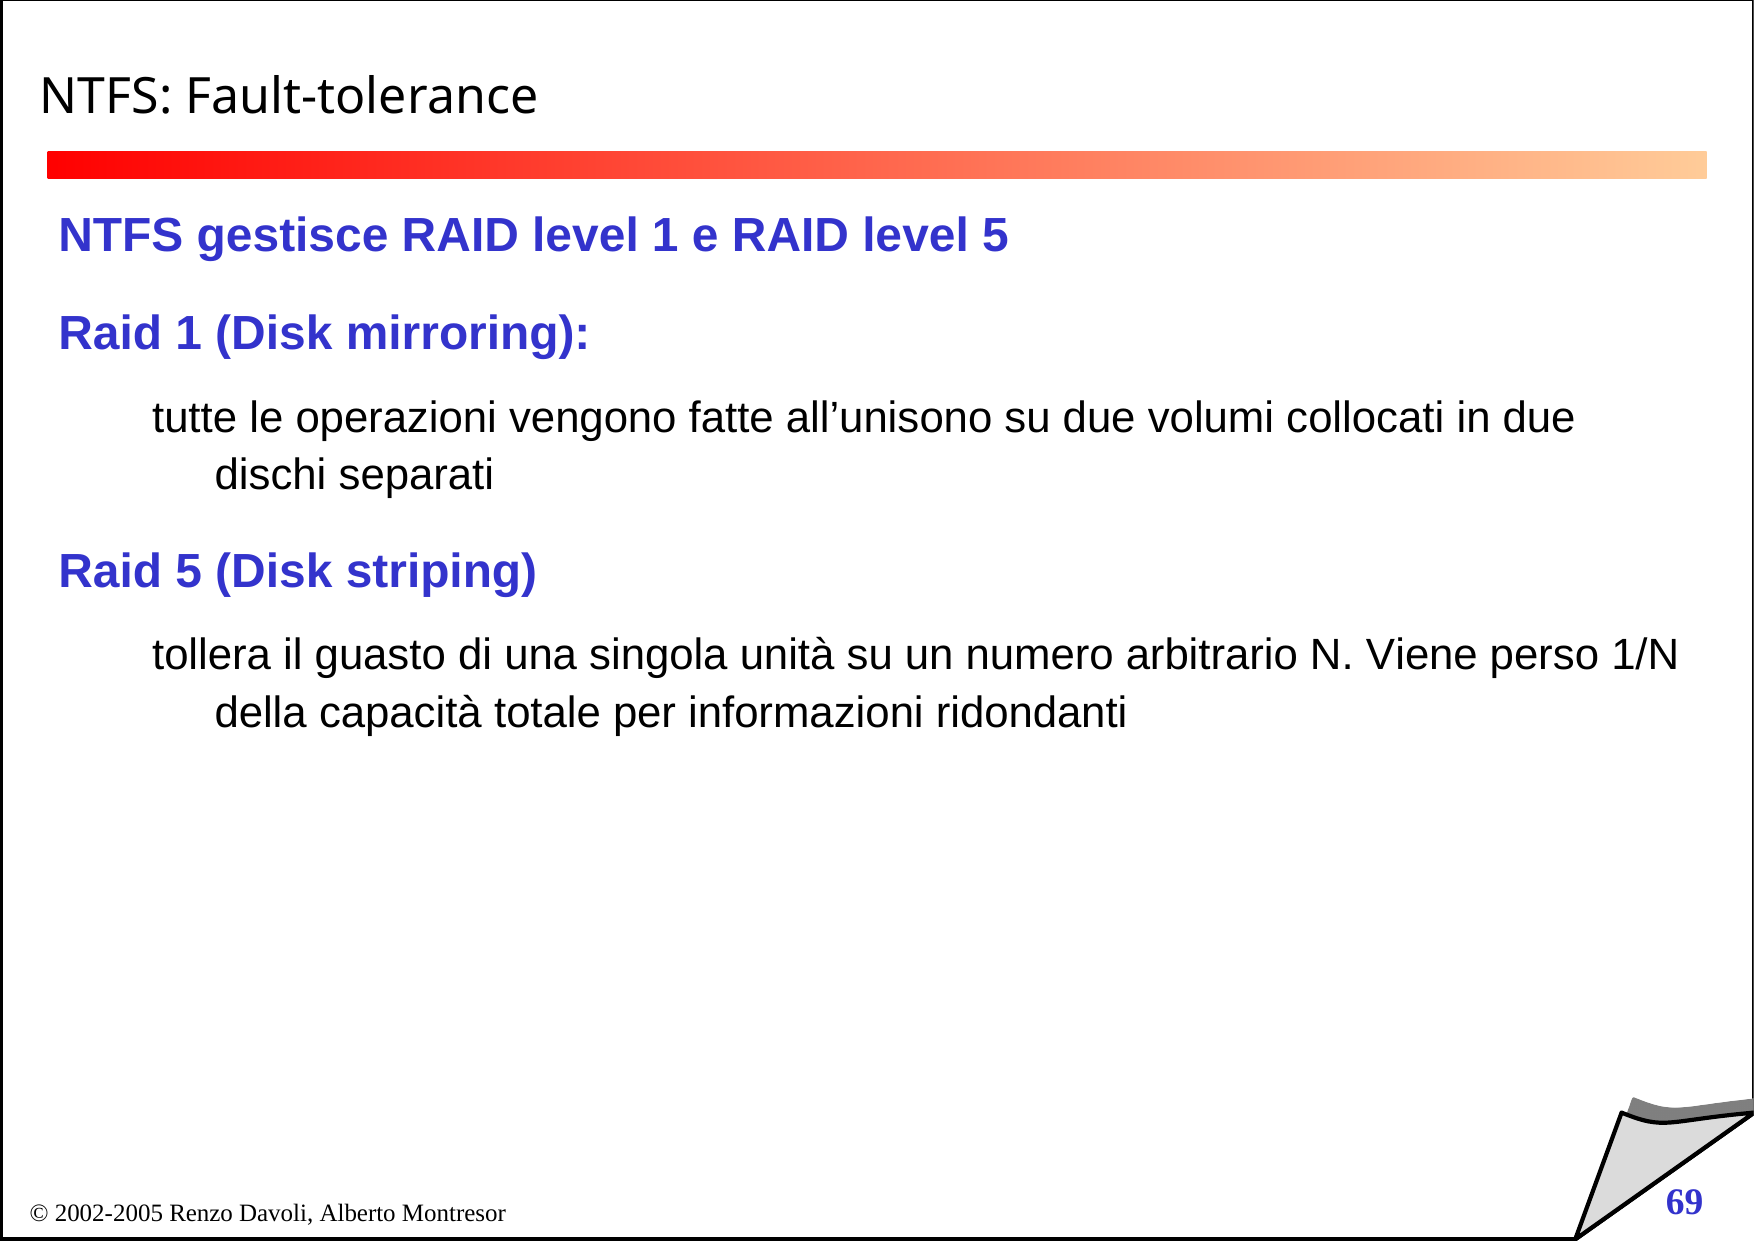

# NTFS: Fault-tolerance
NTFS gestisce RAID level 1 e RAID level 5
Raid 1 (Disk mirroring):
tutte le operazioni vengono fatte all’unisono su due volumi collocati in due dischi separati
Raid 5 (Disk striping)
tollera il guasto di una singola unità su un numero arbitrario N. Viene perso 1/N della capacità totale per informazioni ridondanti